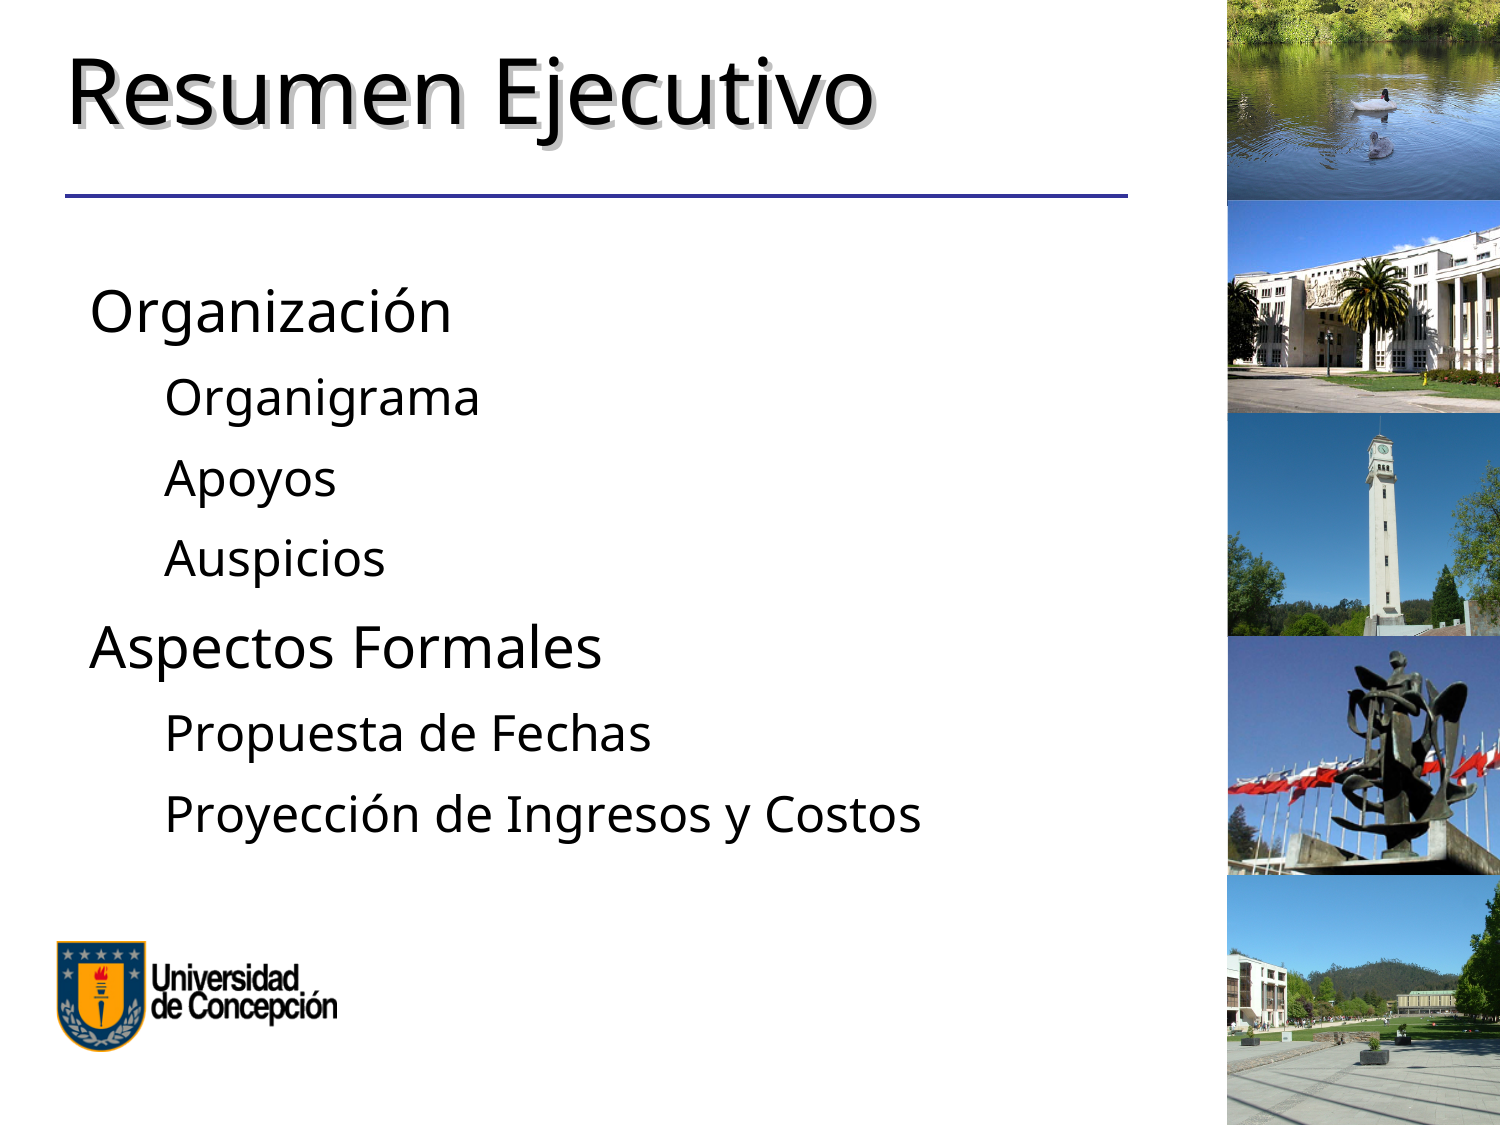

# Resumen Ejecutivo
Organización
Organigrama
Apoyos
Auspicios
Aspectos Formales
Propuesta de Fechas
Proyección de Ingresos y Costos